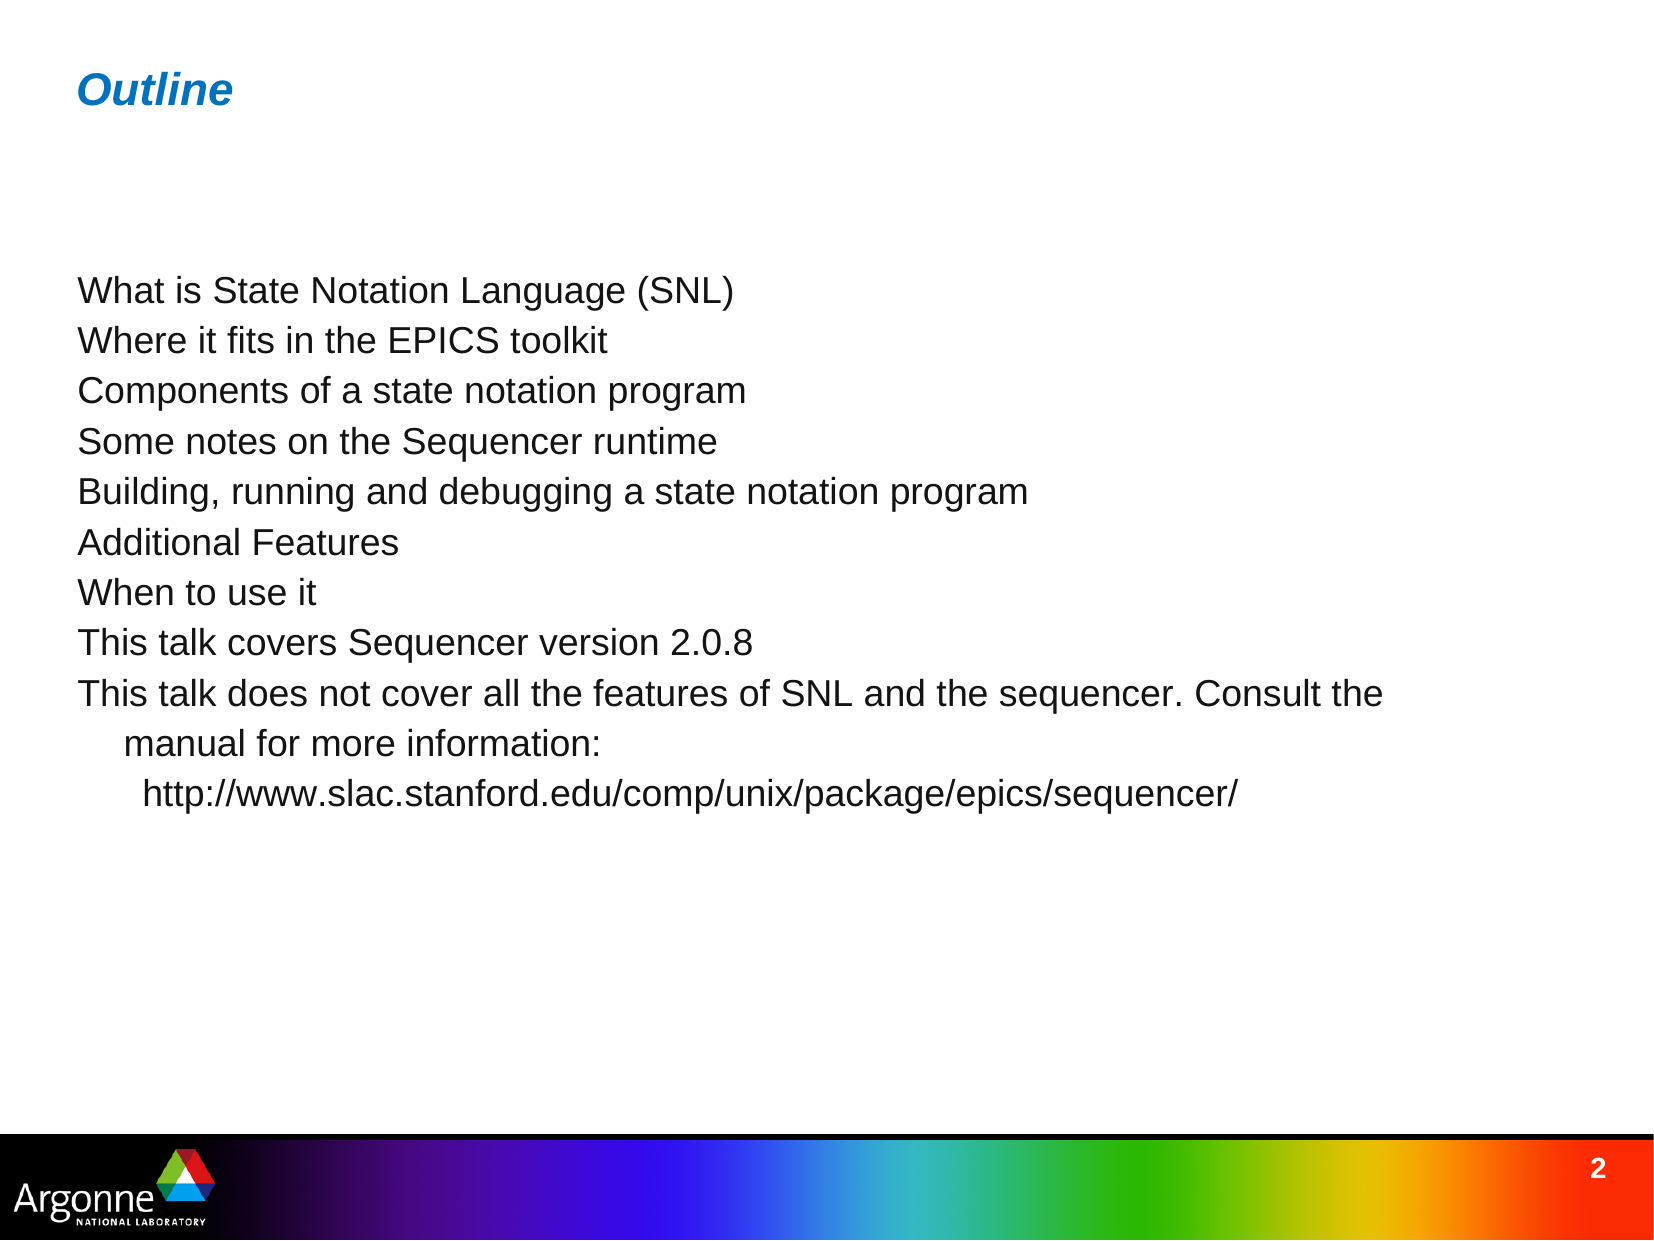

# Outline
What is State Notation Language (SNL)
Where it fits in the EPICS toolkit
Components of a state notation program
Some notes on the Sequencer runtime
Building, running and debugging a state notation program
Additional Features
When to use it
This talk covers Sequencer version 2.0.8
This talk does not cover all the features of SNL and the sequencer. Consult the manual for more information:
http://www.slac.stanford.edu/comp/unix/package/epics/sequencer/
2